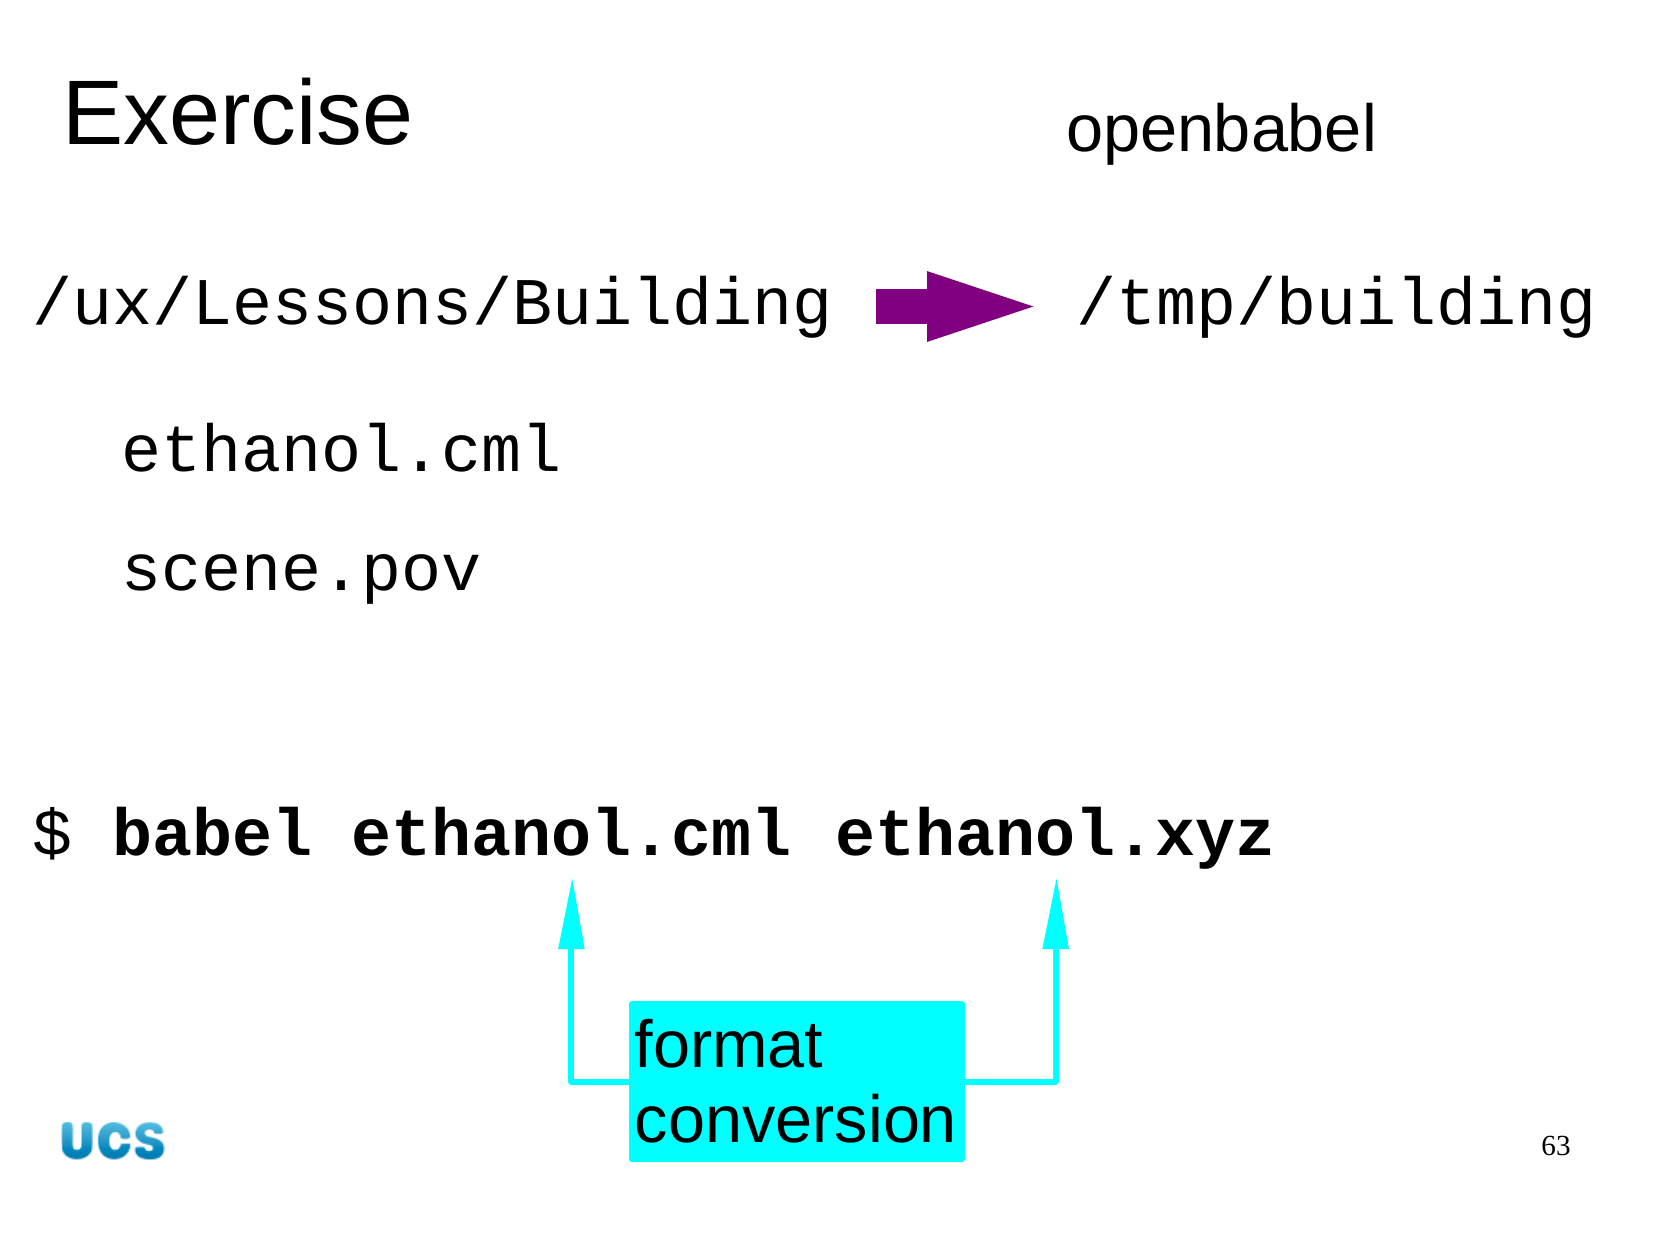

Exercise
openbabel
/ux/Lessons/Building
 /tmp/building
ethanol.cml
scene.pov
$ babel
ethanol.cml
ethanol.xyz
format
conversion
63